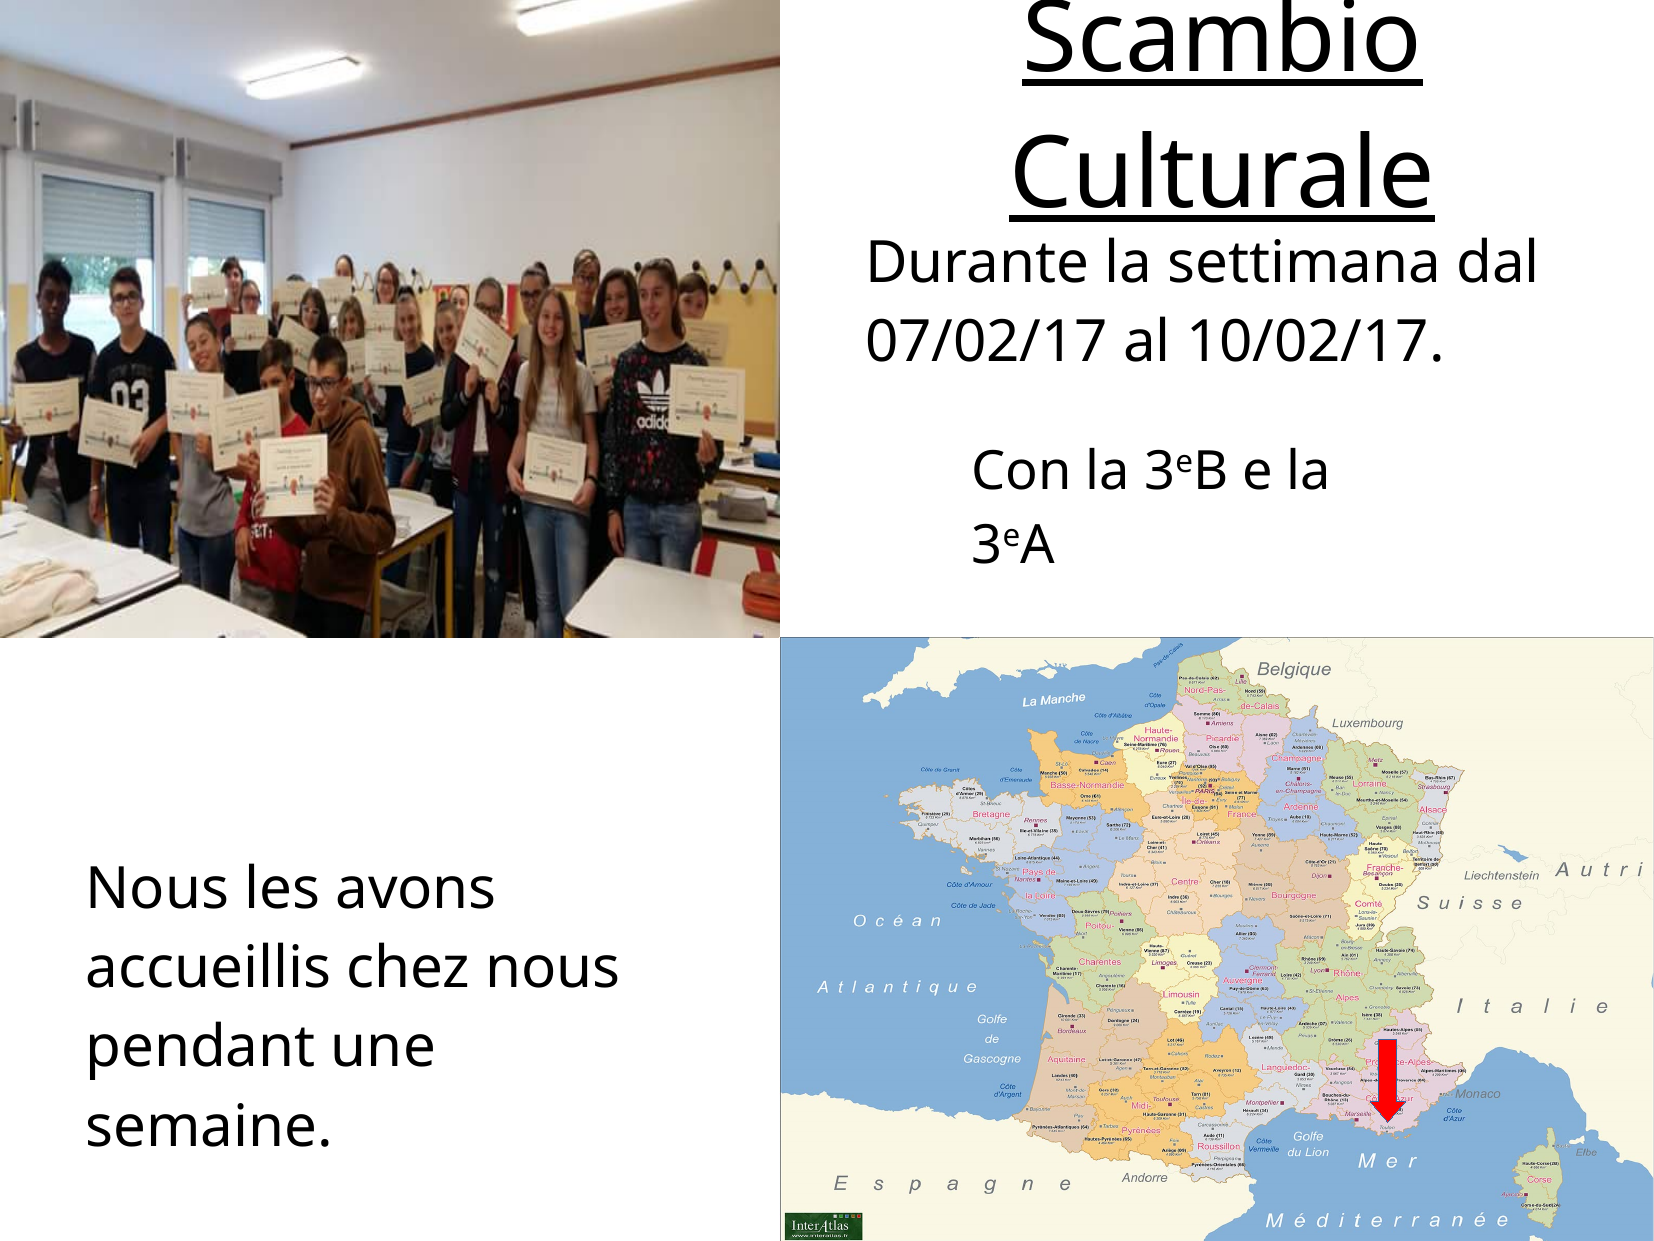

# Scambio Culturale
Durante la settimana dal 07/02/17 al 10/02/17.
Con la 3eB e la 3eA
Nous les avons accueillis chez nous pendant une semaine.